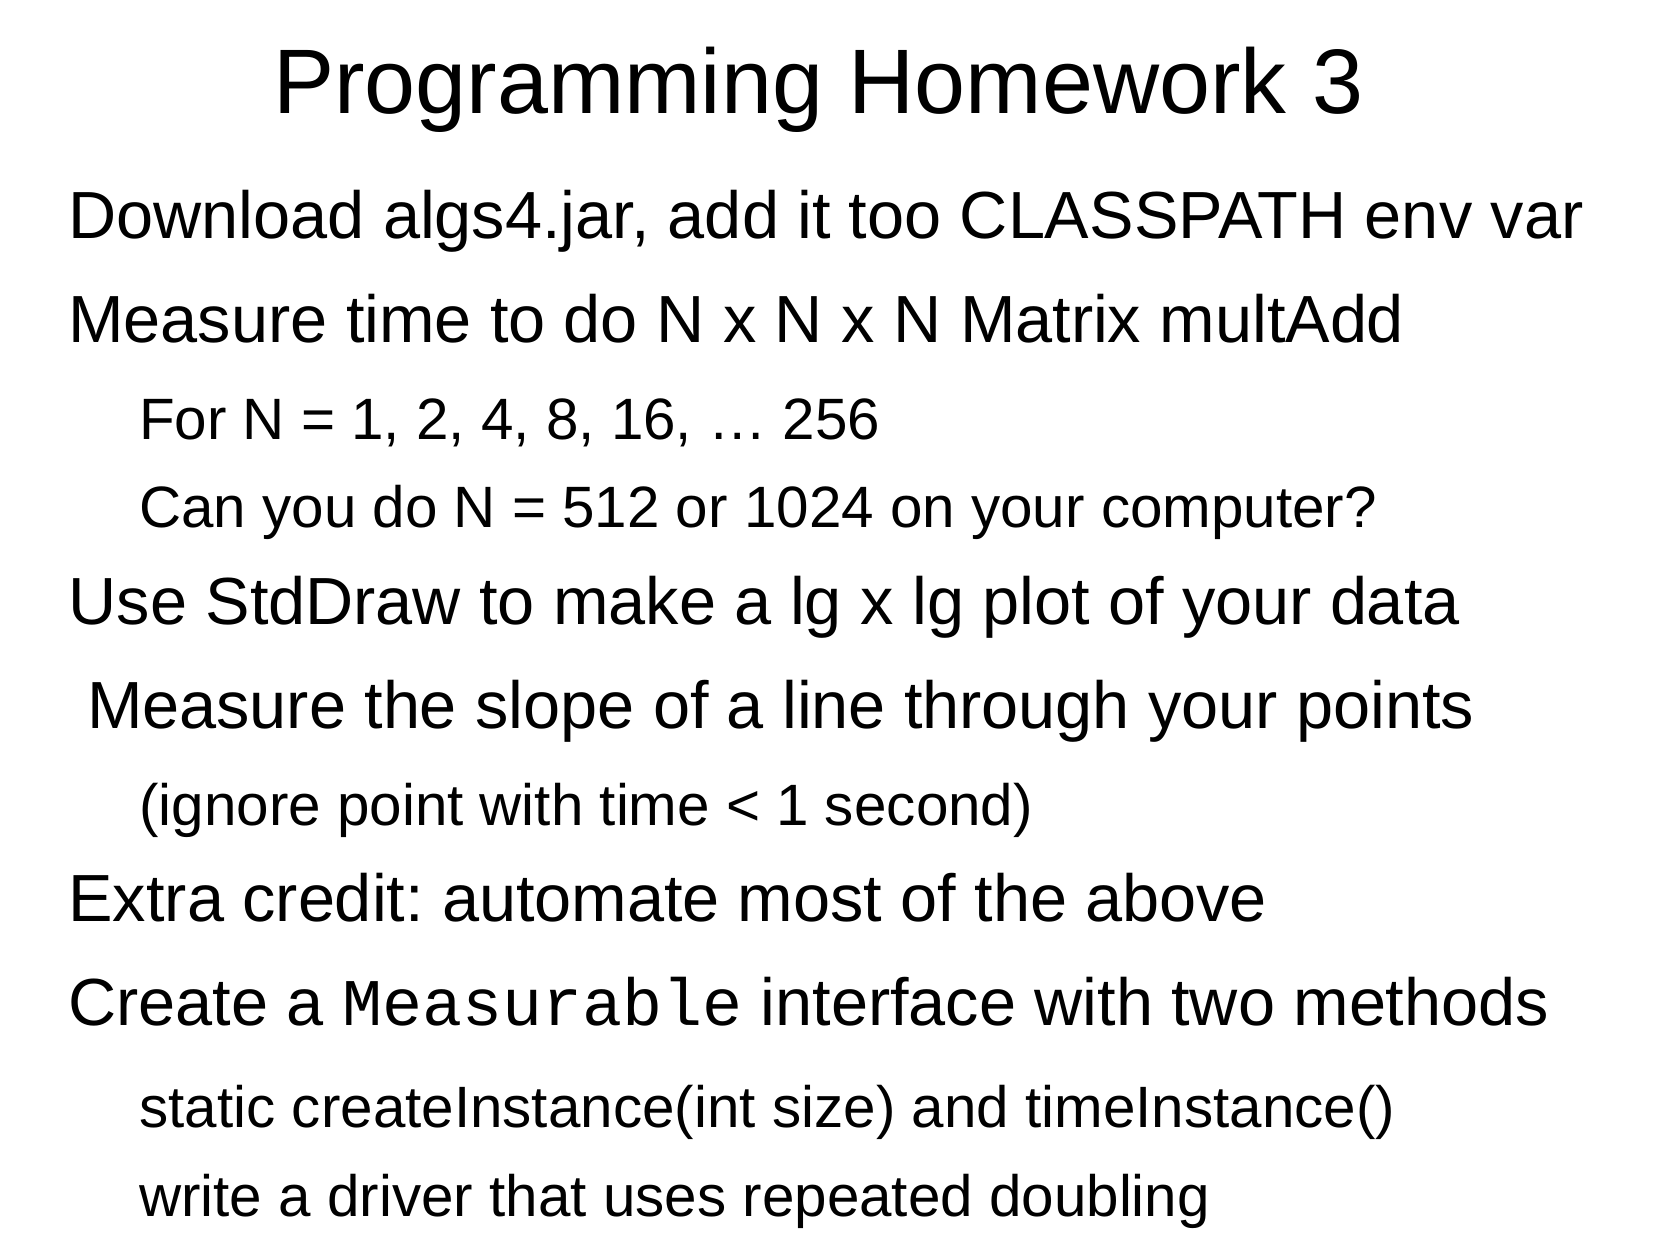

# Programming Homework 3
Download algs4.jar, add it too CLASSPATH env var
Measure time to do N x N x N Matrix multAdd
For N = 1, 2, 4, 8, 16, … 256
Can you do N = 512 or 1024 on your computer?
Use StdDraw to make a lg x lg plot of your data
 Measure the slope of a line through your points
(ignore point with time < 1 second)
Extra credit: automate most of the above
Create a Measurable interface with two methods
static createInstance(int size) and timeInstance()
write a driver that uses repeated doubling